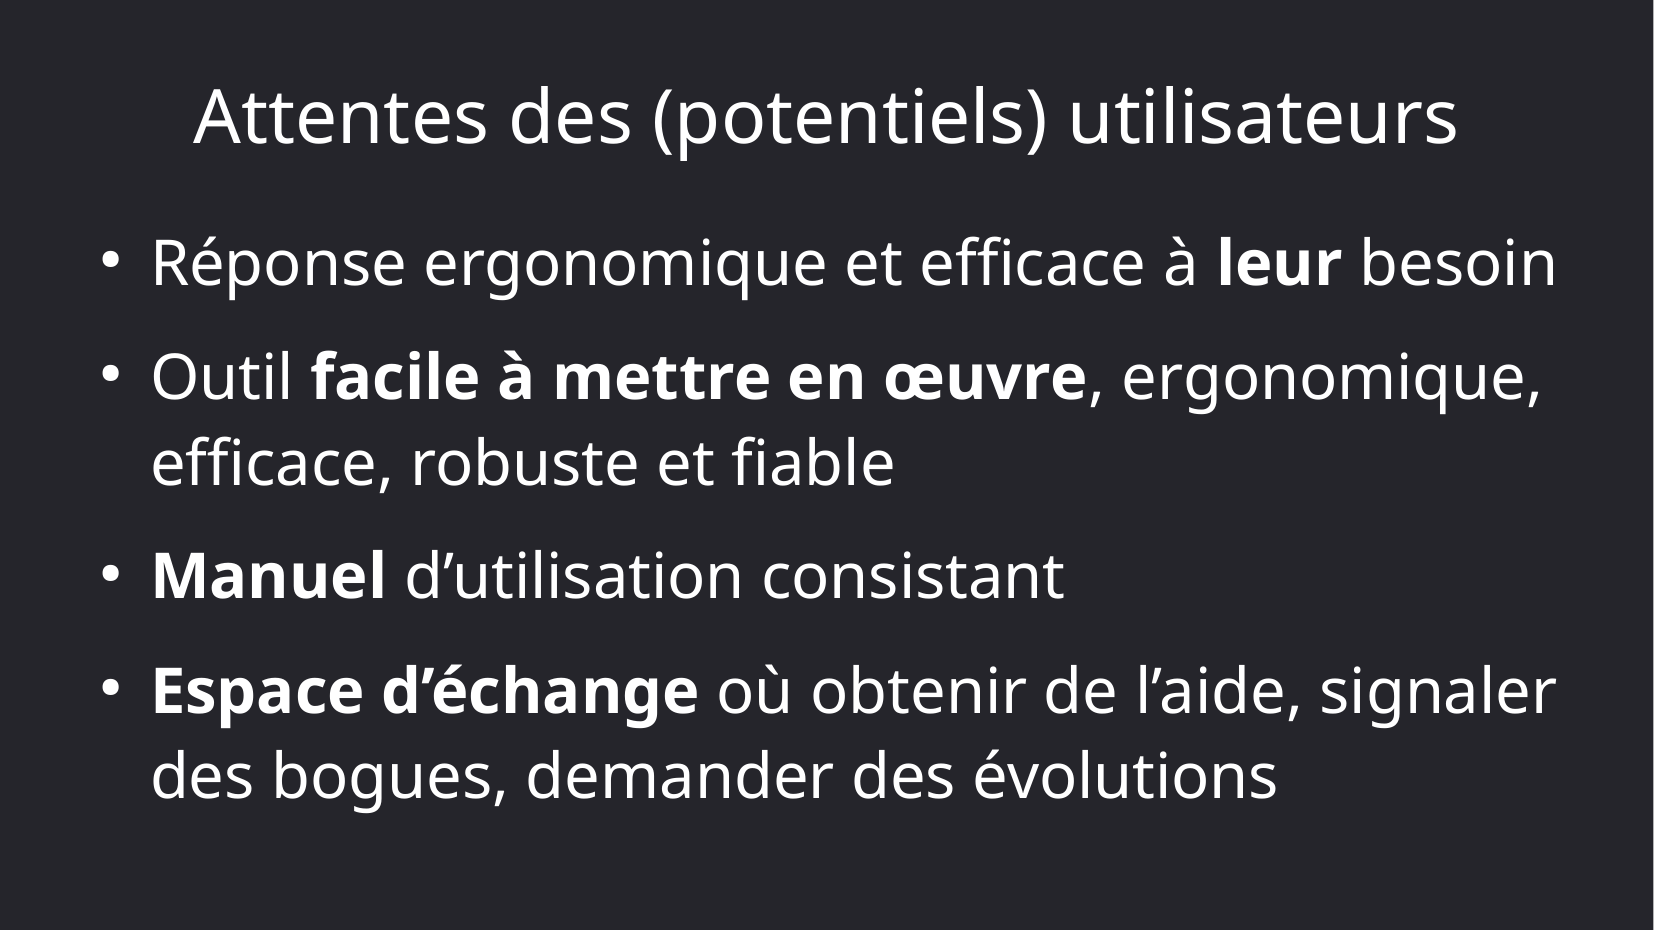

# Attentes des (potentiels) utilisateurs
Réponse ergonomique et efficace à leur besoin
Outil facile à mettre en œuvre, ergonomique, efficace, robuste et fiable
Manuel d’utilisation consistant
Espace d’échange où obtenir de l’aide, signaler des bogues, demander des évolutions